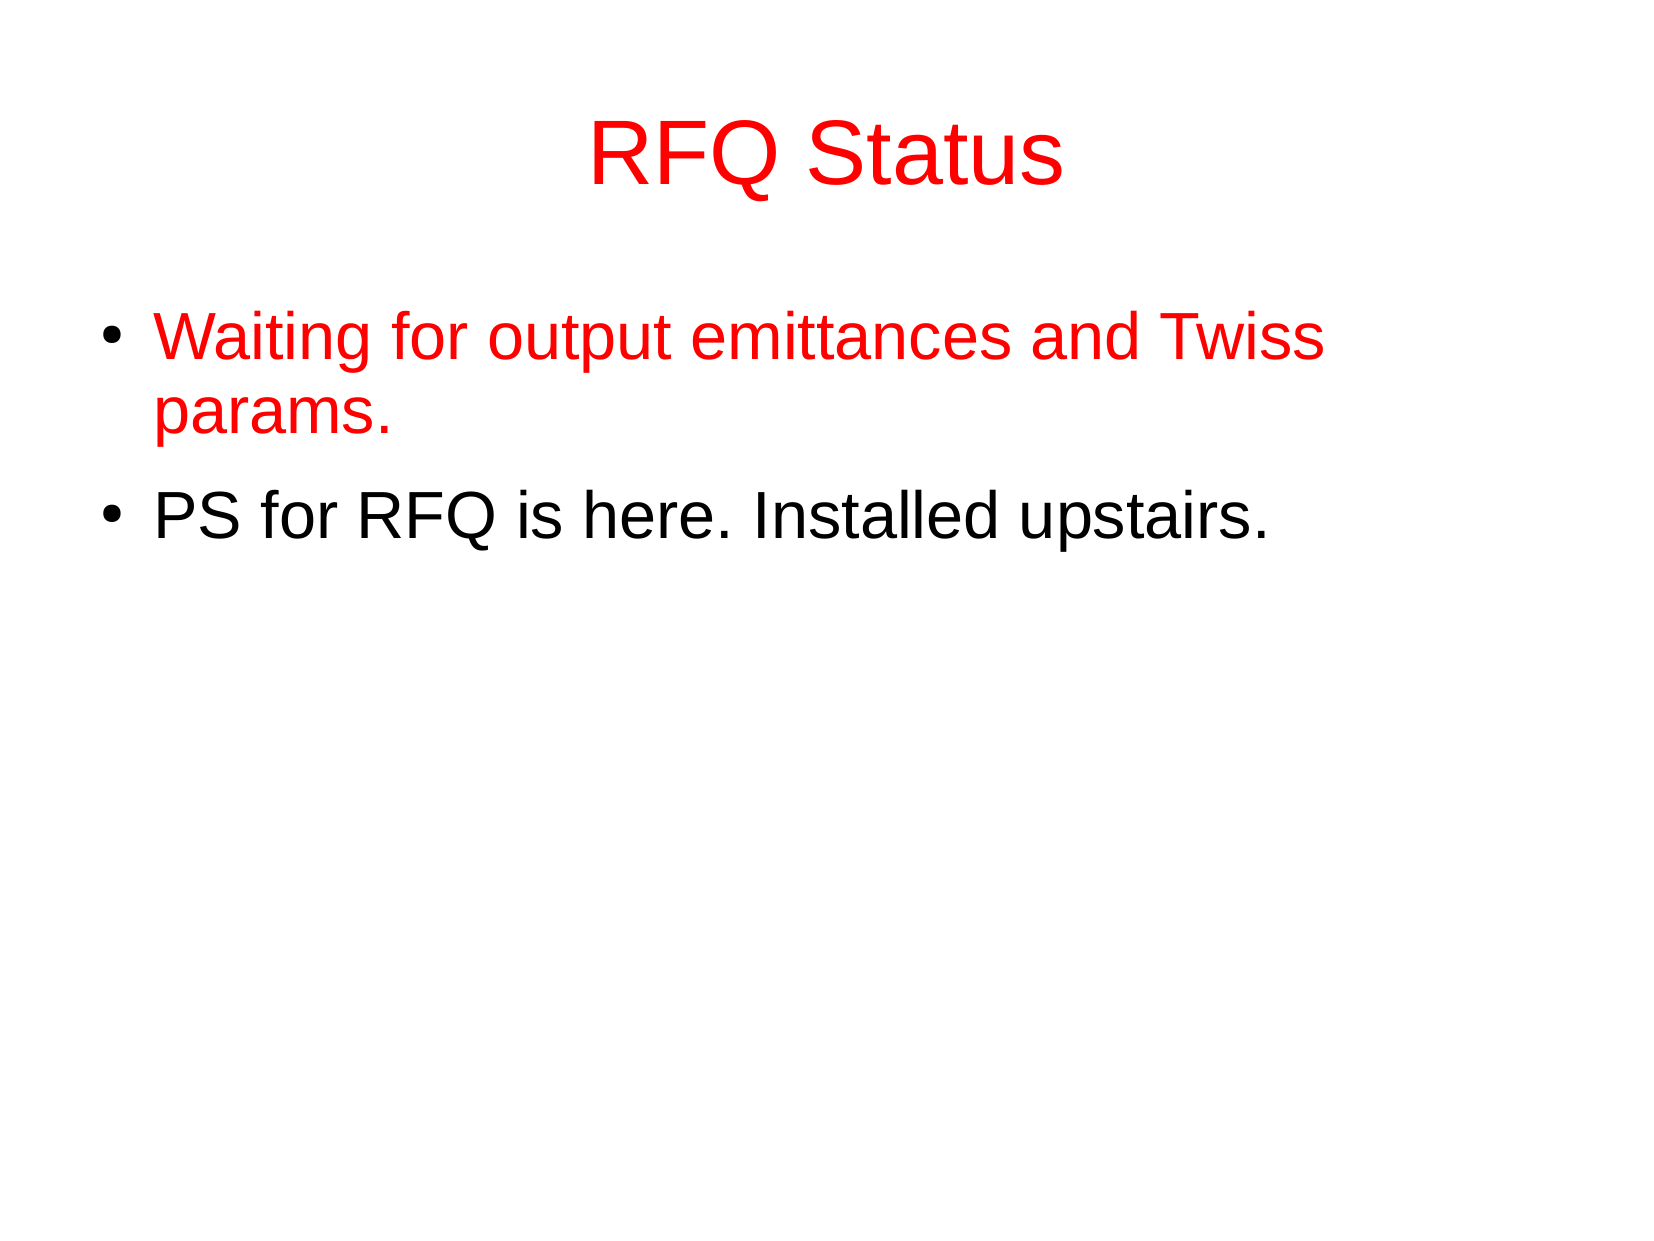

# RFQ Status
Waiting for output emittances and Twiss params.
PS for RFQ is here. Installed upstairs.